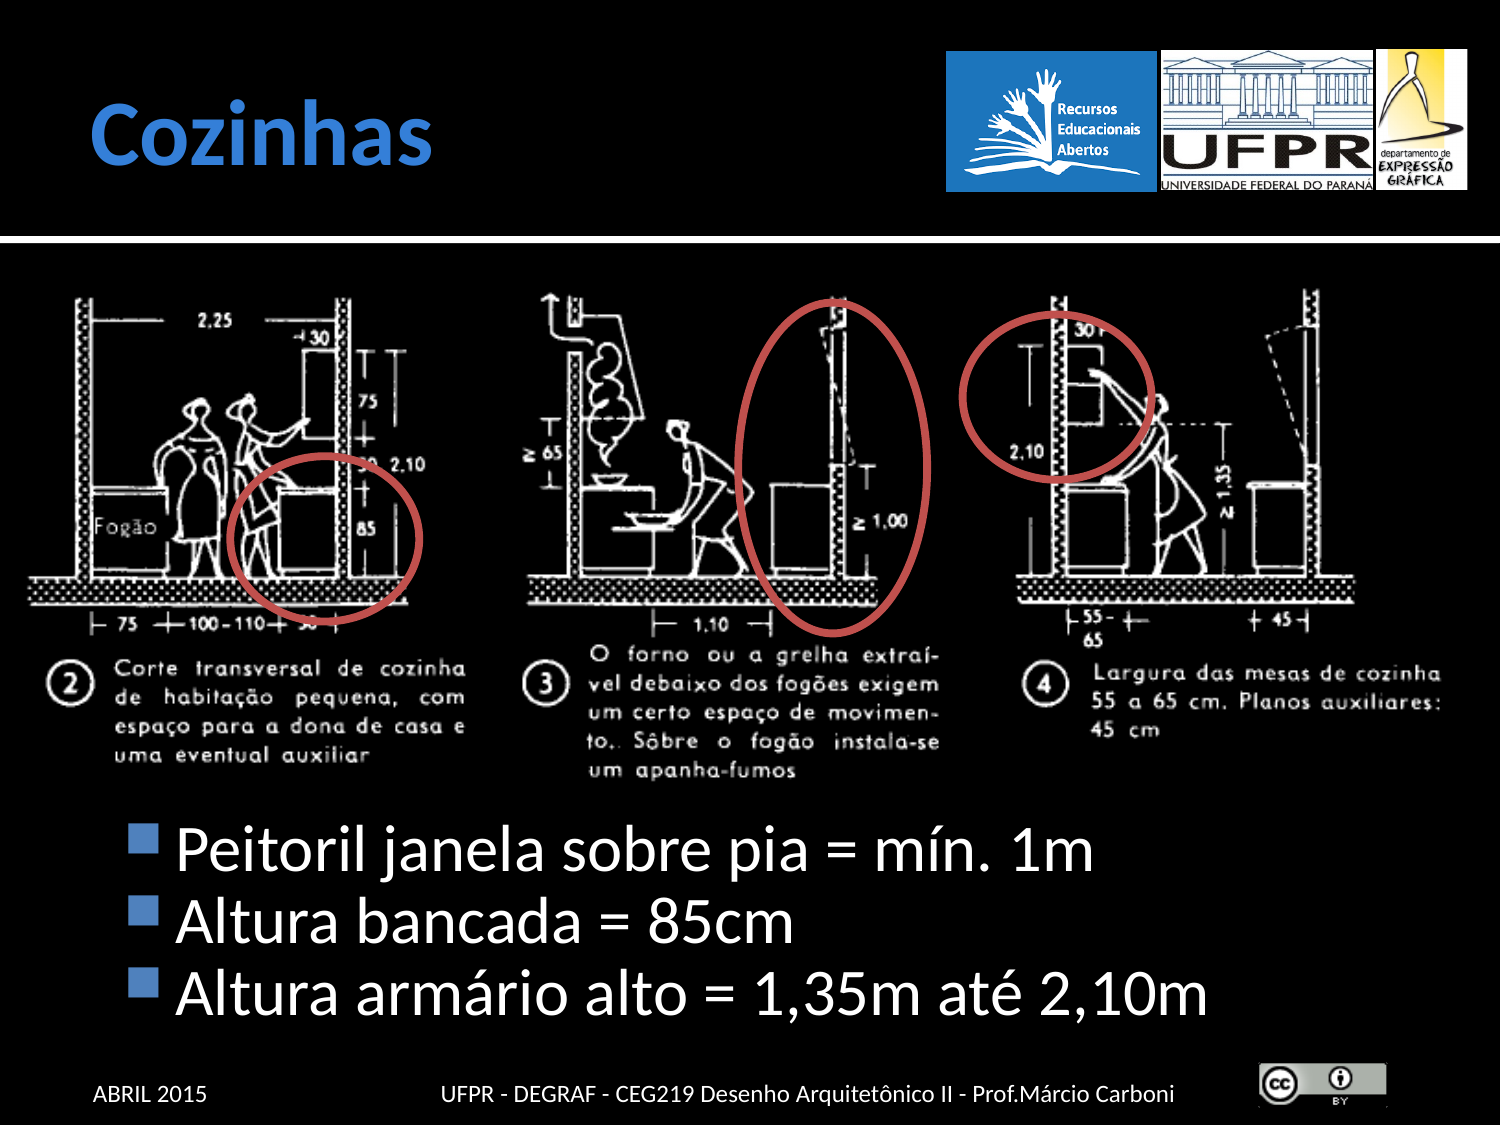

# Cozinhas
Peitoril janela sobre pia = mín. 1m
Altura bancada = 85cm
Altura armário alto = 1,35m até 2,10m
ABRIL 2015
UFPR - DEGRAF - CEG219 Desenho Arquitetônico II - Prof.Márcio Carboni